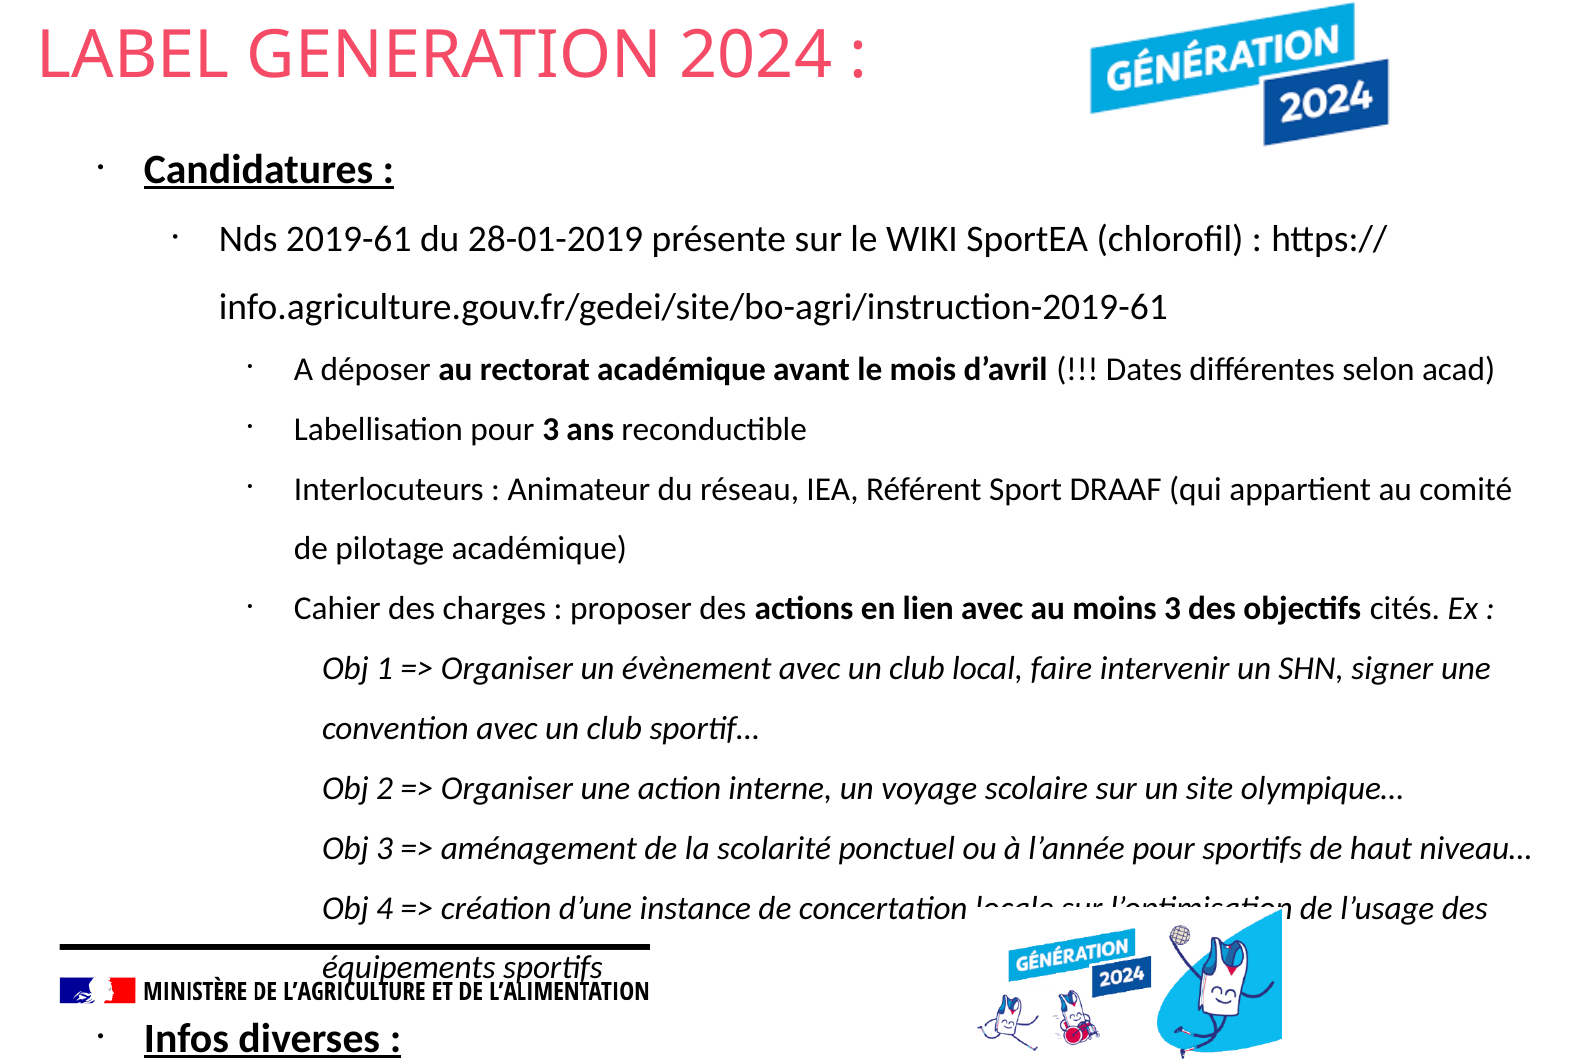

LABEL GENERATION 2024 :
Candidatures :
Nds 2019-61 du 28-01-2019 présente sur le WIKI SportEA (chlorofil) : https://info.agriculture.gouv.fr/gedei/site/bo-agri/instruction-2019-61
A déposer au rectorat académique avant le mois d’avril (!!! Dates différentes selon acad)
Labellisation pour 3 ans reconductible
Interlocuteurs : Animateur du réseau, IEA, Référent Sport DRAAF (qui appartient au comité de pilotage académique)
Cahier des charges : proposer des actions en lien avec au moins 3 des objectifs cités. Ex :
Obj 1 => Organiser un évènement avec un club local, faire intervenir un SHN, signer une convention avec un club sportif…
Obj 2 => Organiser une action interne, un voyage scolaire sur un site olympique…
Obj 3 => aménagement de la scolarité ponctuel ou à l’année pour sportifs de haut niveau…
Obj 4 => création d’une instance de concertation locale sur l’optimisation de l’usage des équipements sportifs
Infos diverses :
Objectifs, principes directeurs, évaluations, carte des établissements labellisés :
https://eduscol.education.fr/cid131907/labellisation-des-etablissements.html#lien3